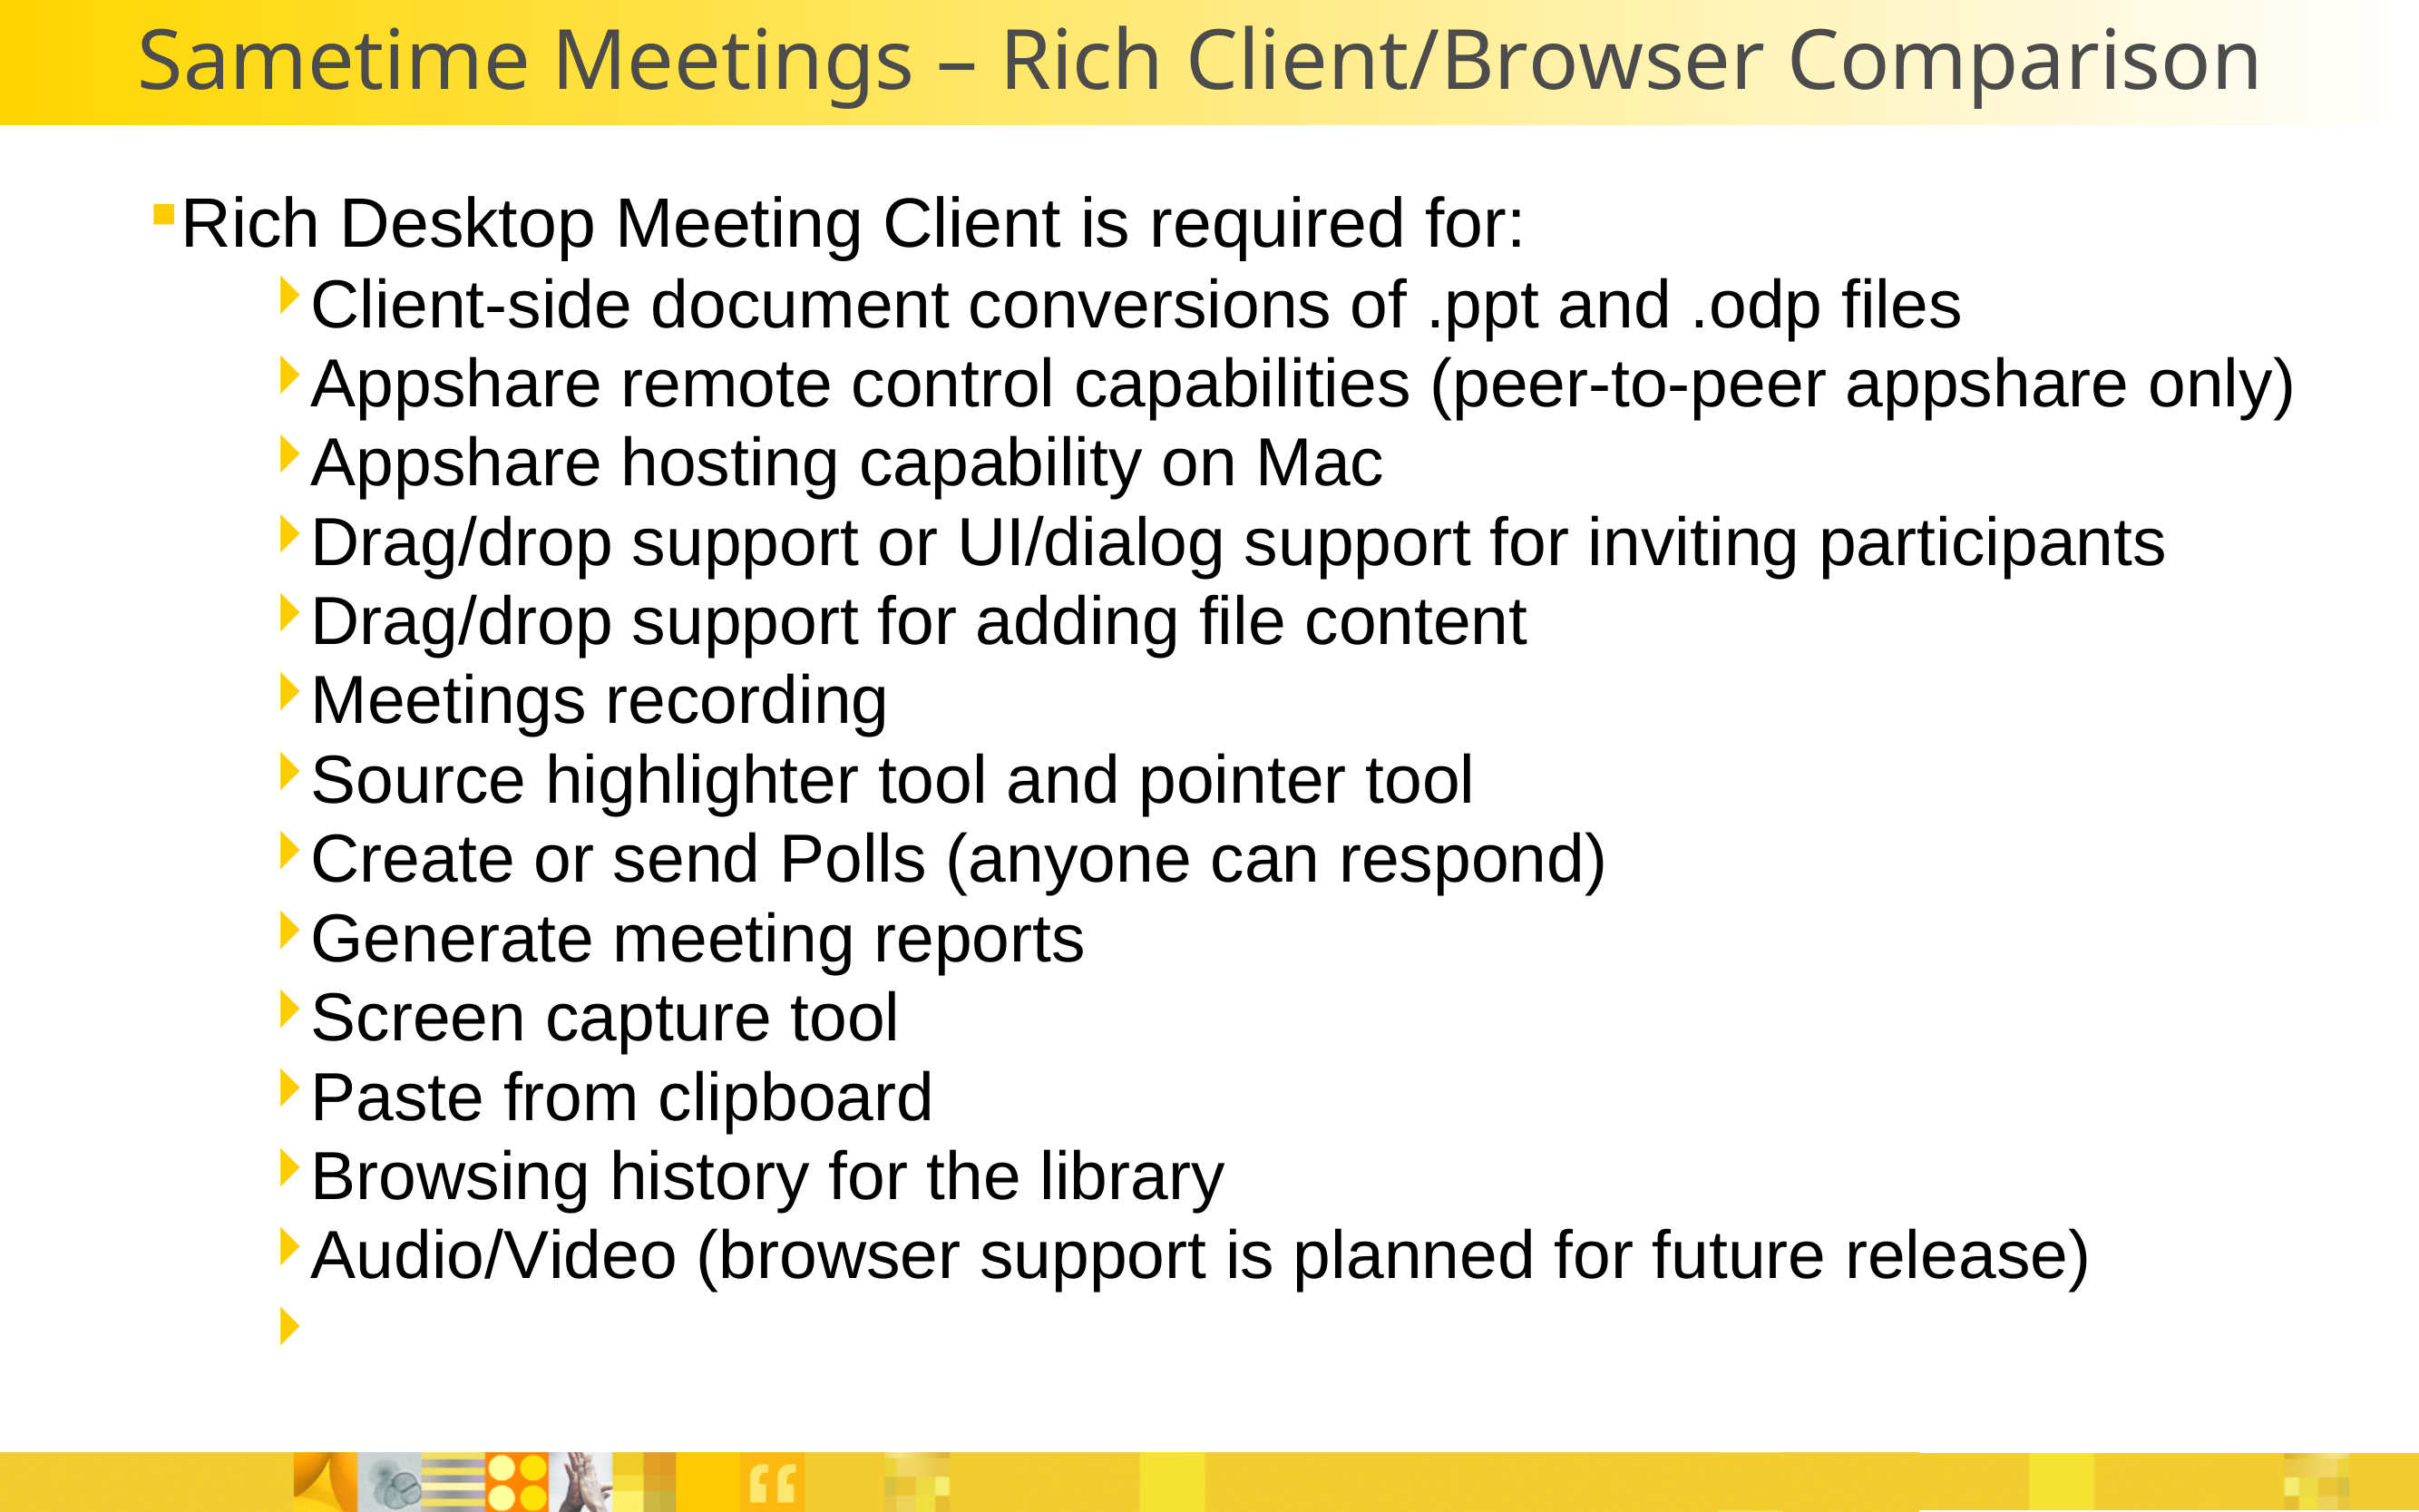

# Sametime Meetings – Rich Client/Browser Comparison
Rich Desktop Meeting Client is required for:
Client-side document conversions of .ppt and .odp files
Appshare remote control capabilities (peer-to-peer appshare only)
Appshare hosting capability on Mac
Drag/drop support or UI/dialog support for inviting participants
Drag/drop support for adding file content
Meetings recording
Source highlighter tool and pointer tool
Create or send Polls (anyone can respond)
Generate meeting reports
Screen capture tool
Paste from clipboard
Browsing history for the library
Audio/Video (browser support is planned for future release)